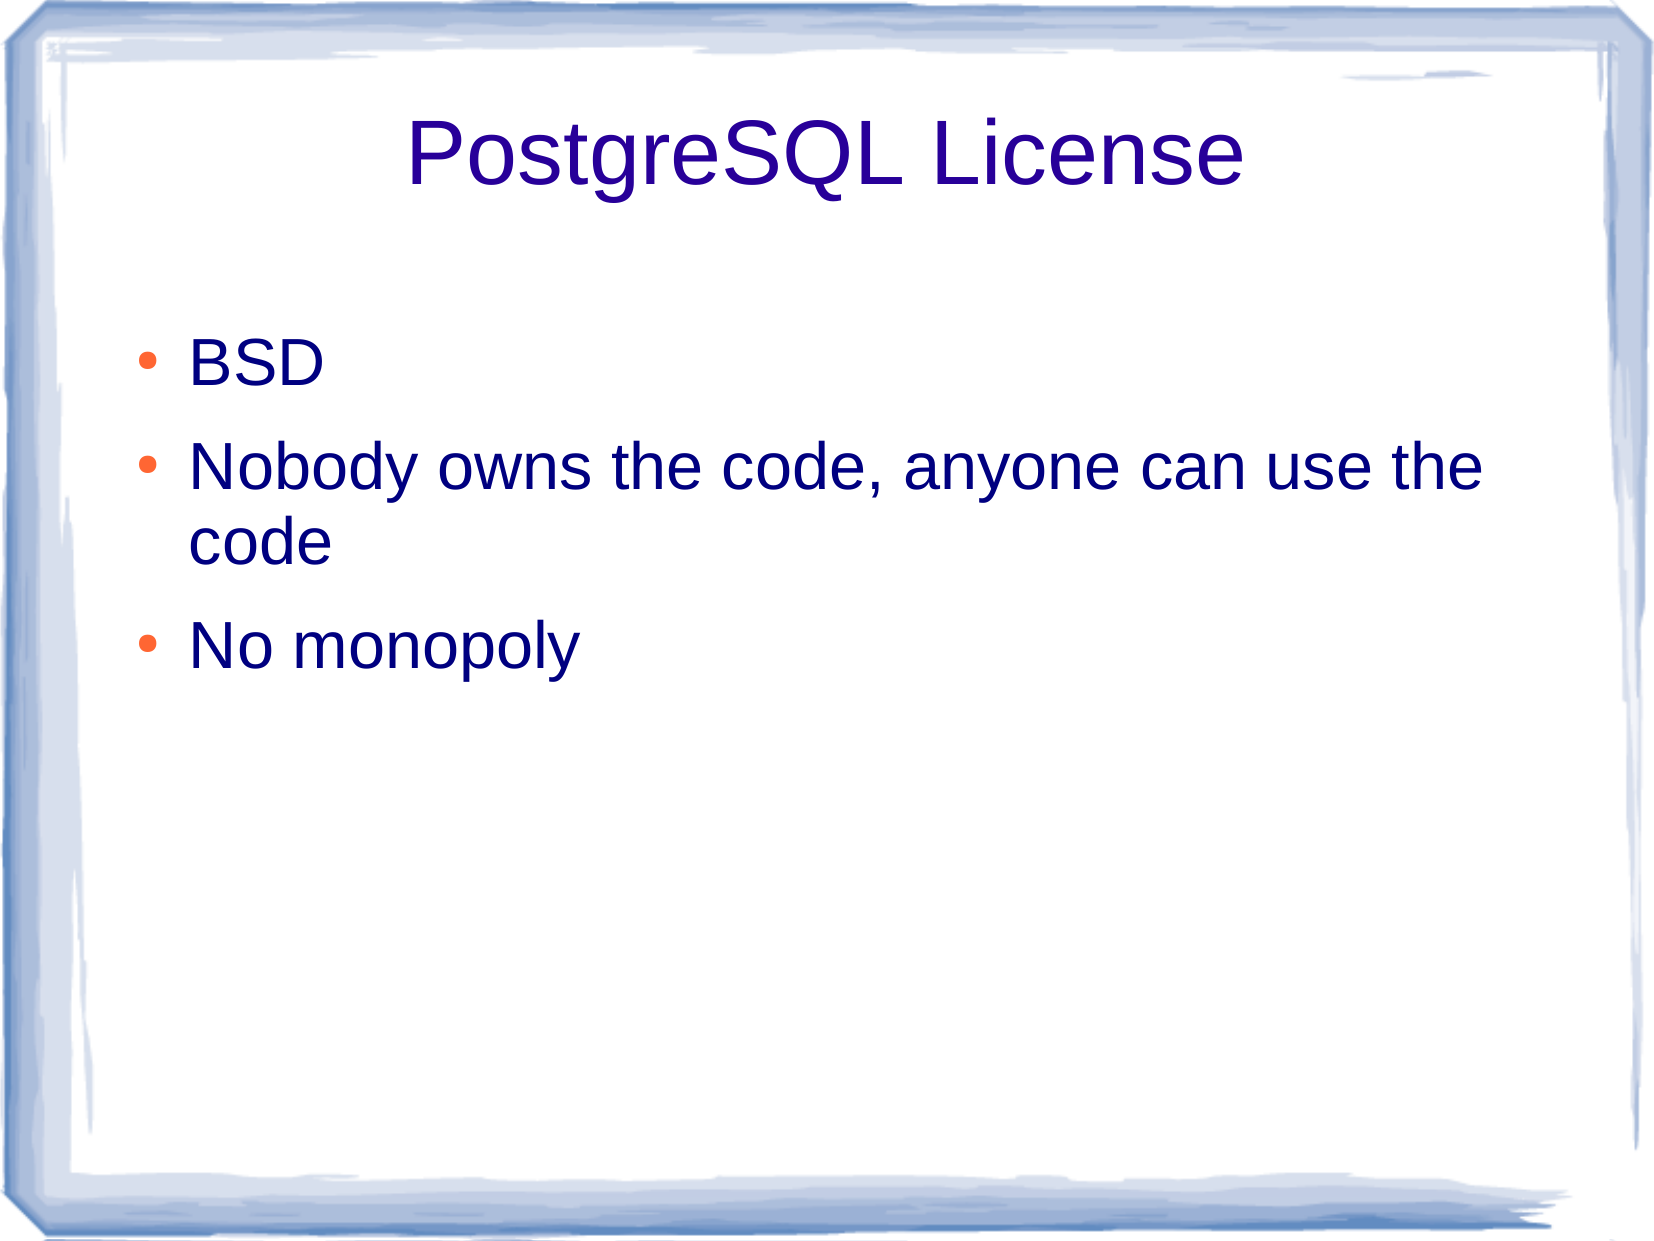

# PostgreSQL License
BSD
Nobody owns the code, anyone can use the code
No monopoly